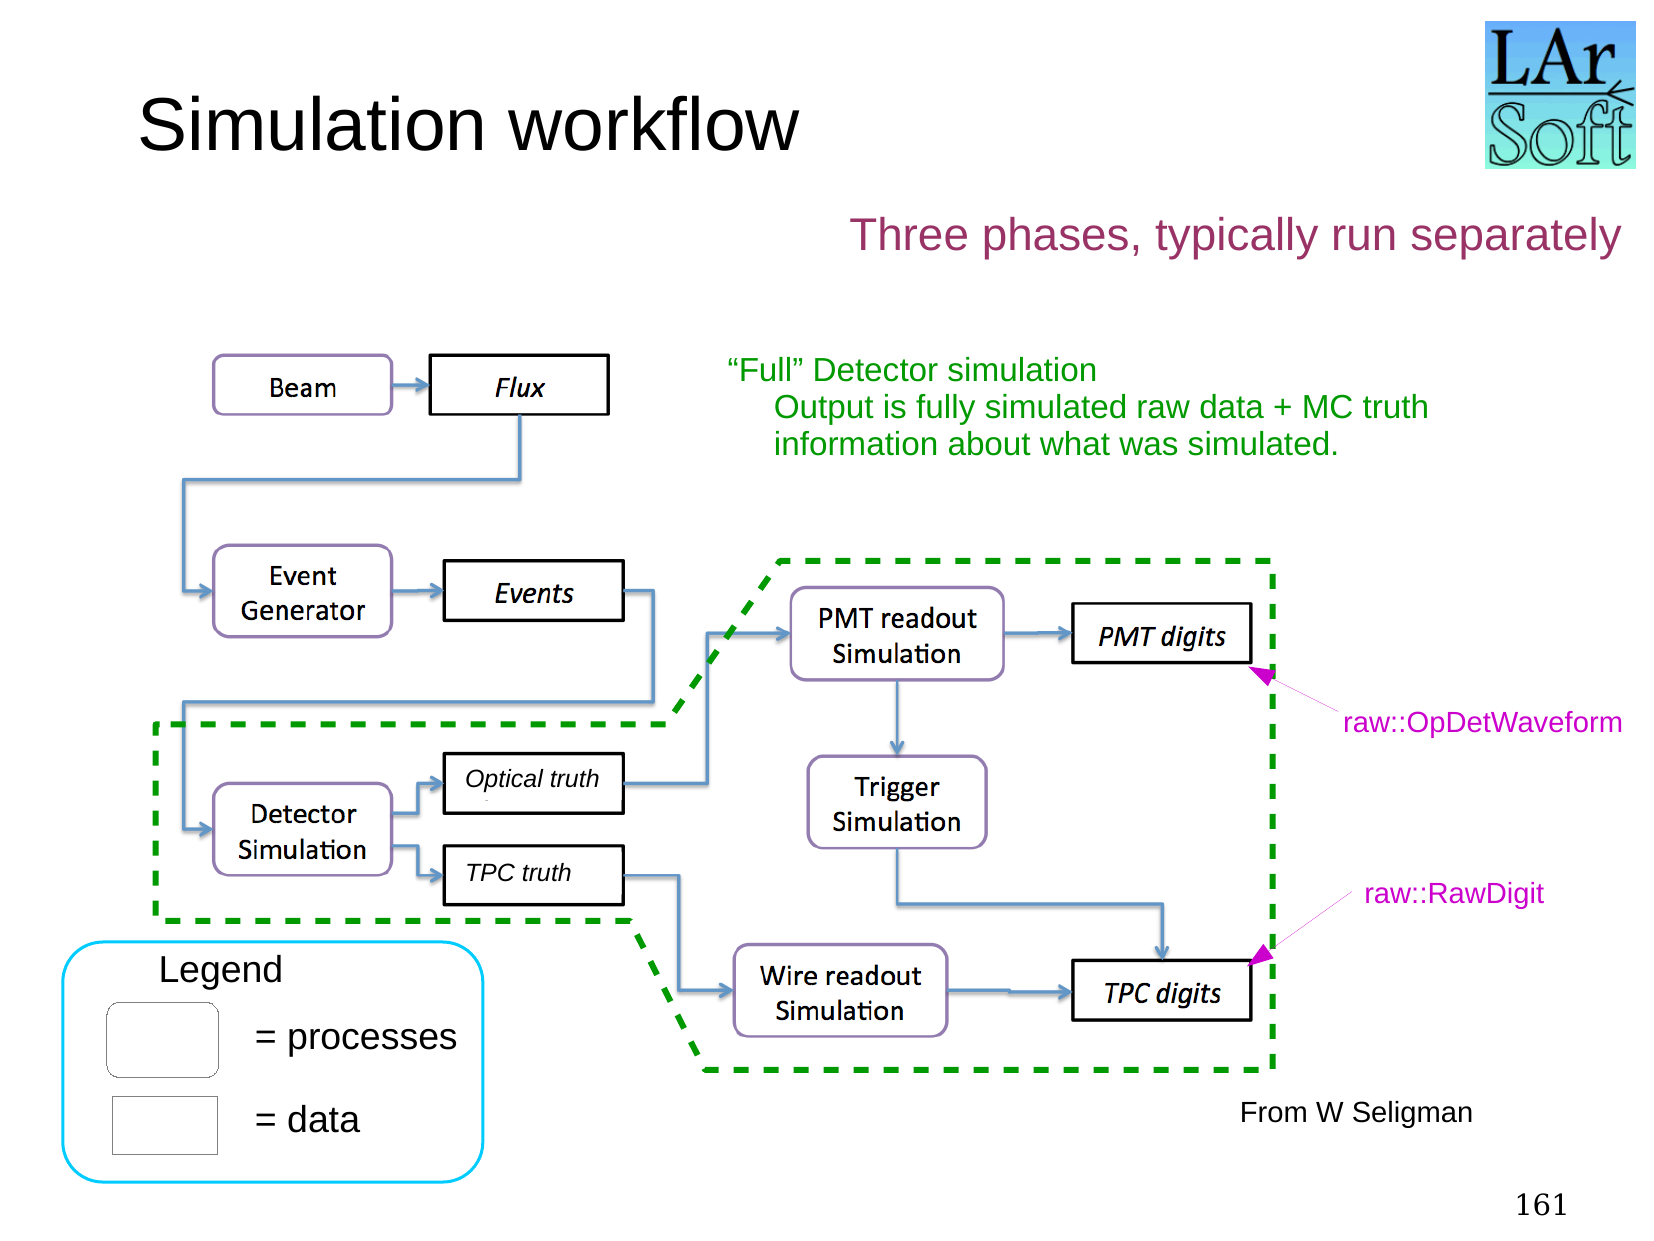

Simulation workflow
Three phases, typically run separately
“Full” Detector simulation
 Output is fully simulated raw data + MC truth
 information about what was simulated.
raw::OpDetWaveform
Optical truth
TPC truth
 raw::RawDigit
Legend
= processes
From W Seligman
= data
161